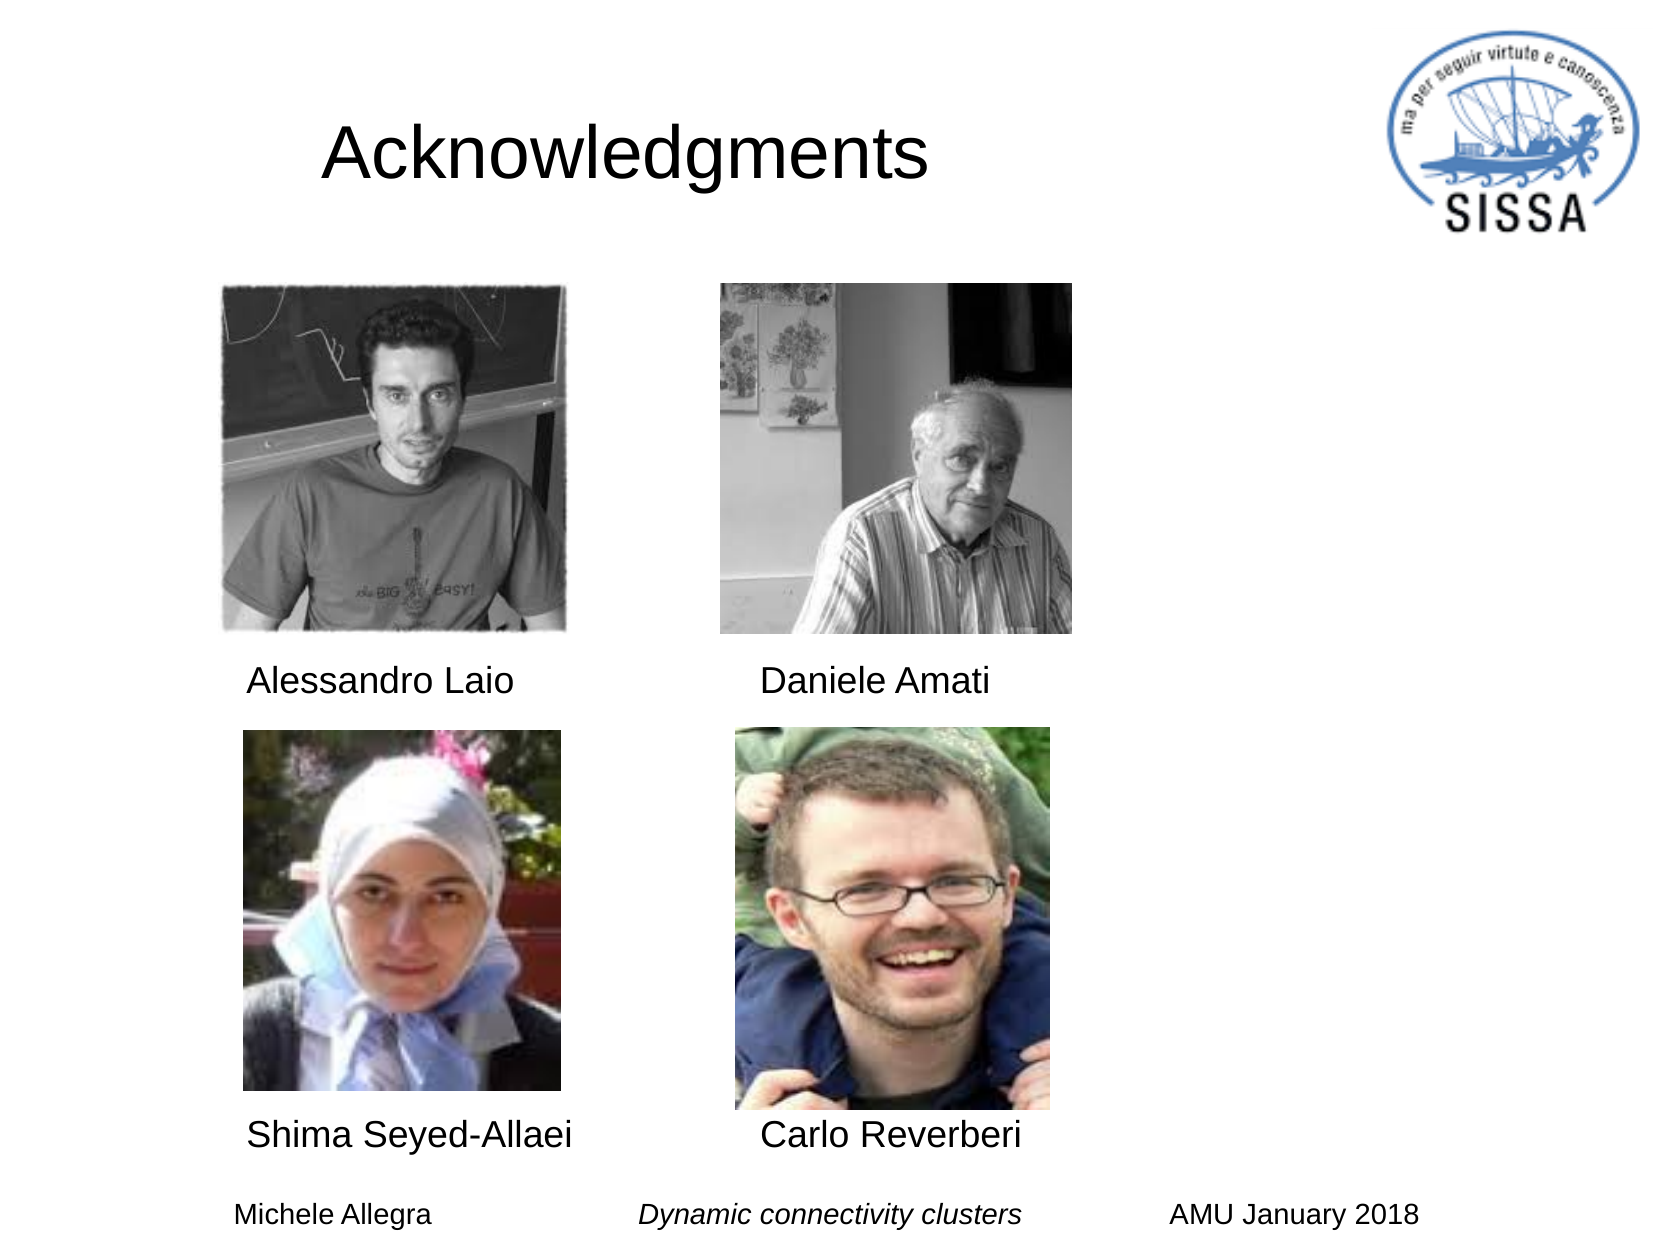

# Acknowledgments
Alessandro Laio
Daniele Amati
Shima Seyed-Allaei
Carlo Reverberi
Michele Allegra Dynamic connectivity clusters AMU January 2018